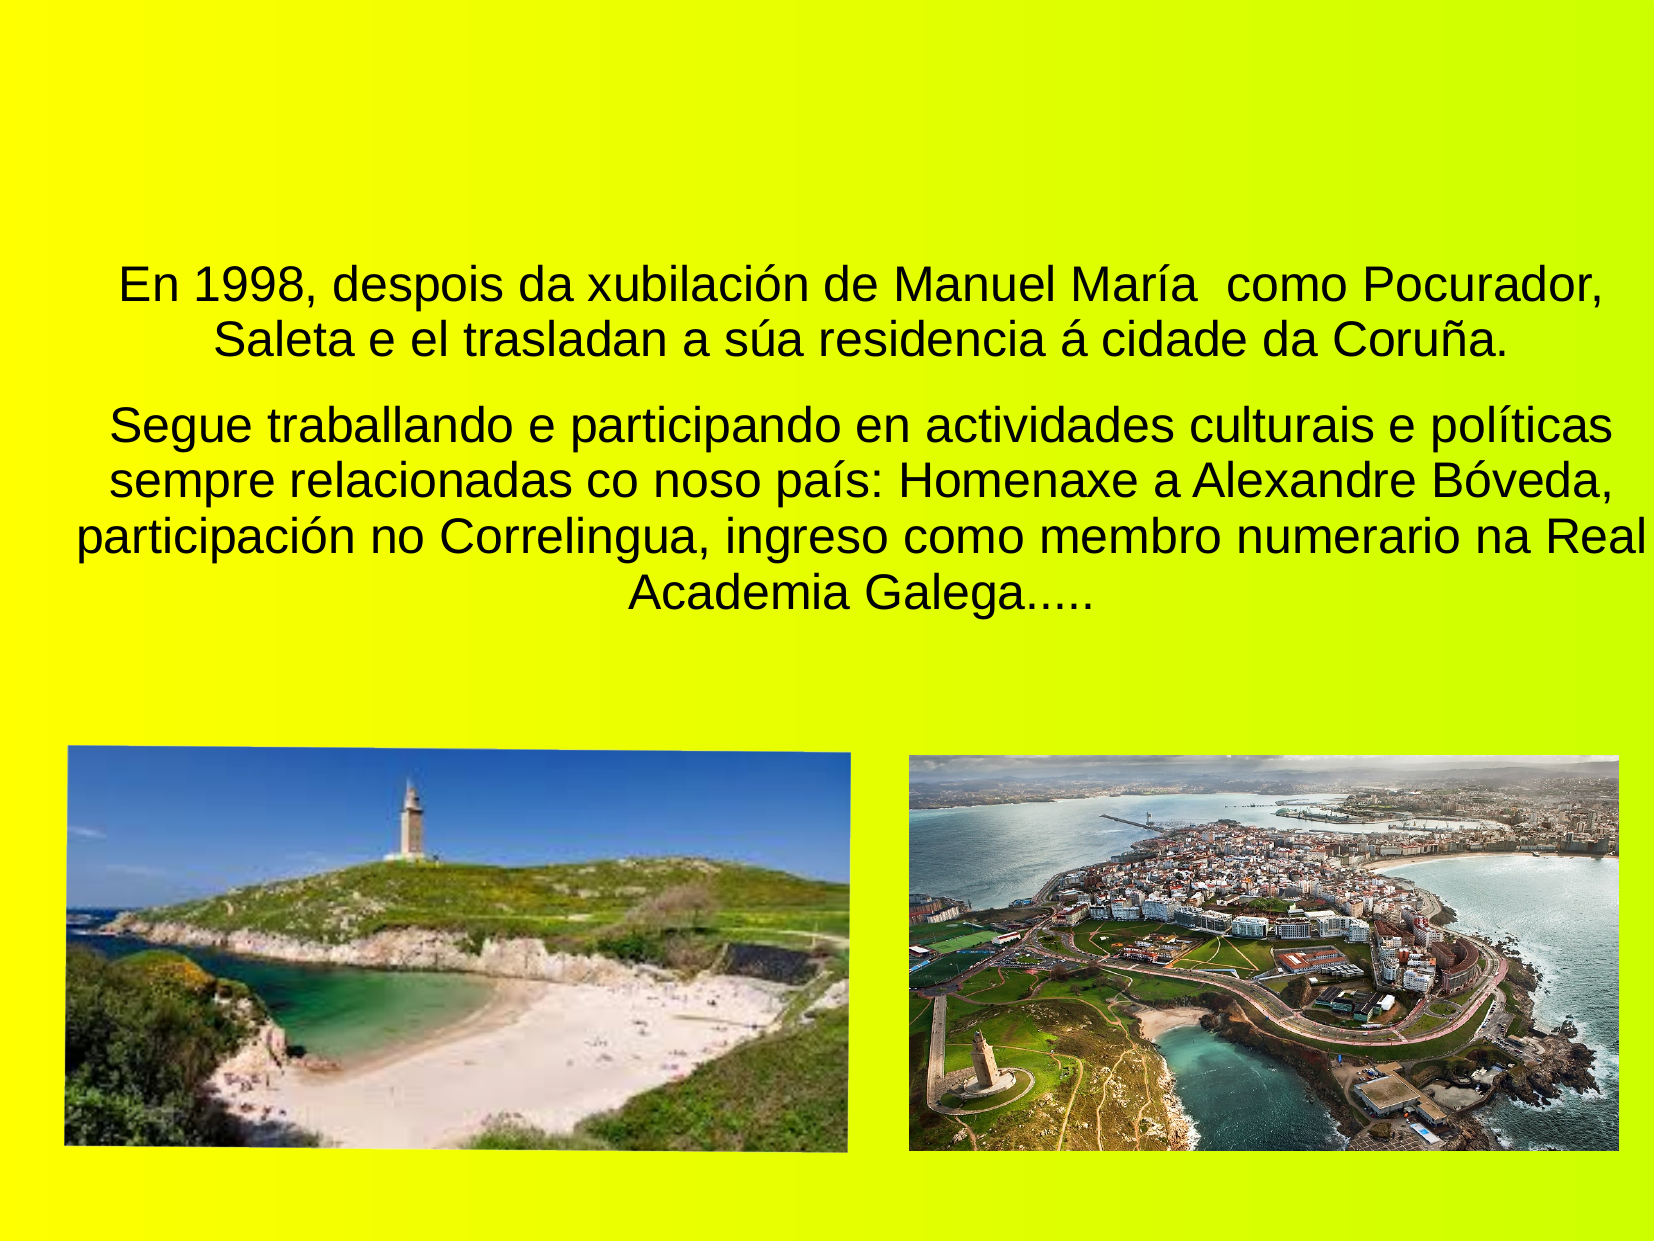

# En 1998, despois da xubilación de Manuel María como Pocurador, Saleta e el trasladan a súa residencia á cidade da Coruña.
Segue traballando e participando en actividades culturais e políticas sempre relacionadas co noso país: Homenaxe a Alexandre Bóveda, participación no Correlingua, ingreso como membro numerario na Real Academia Galega.....